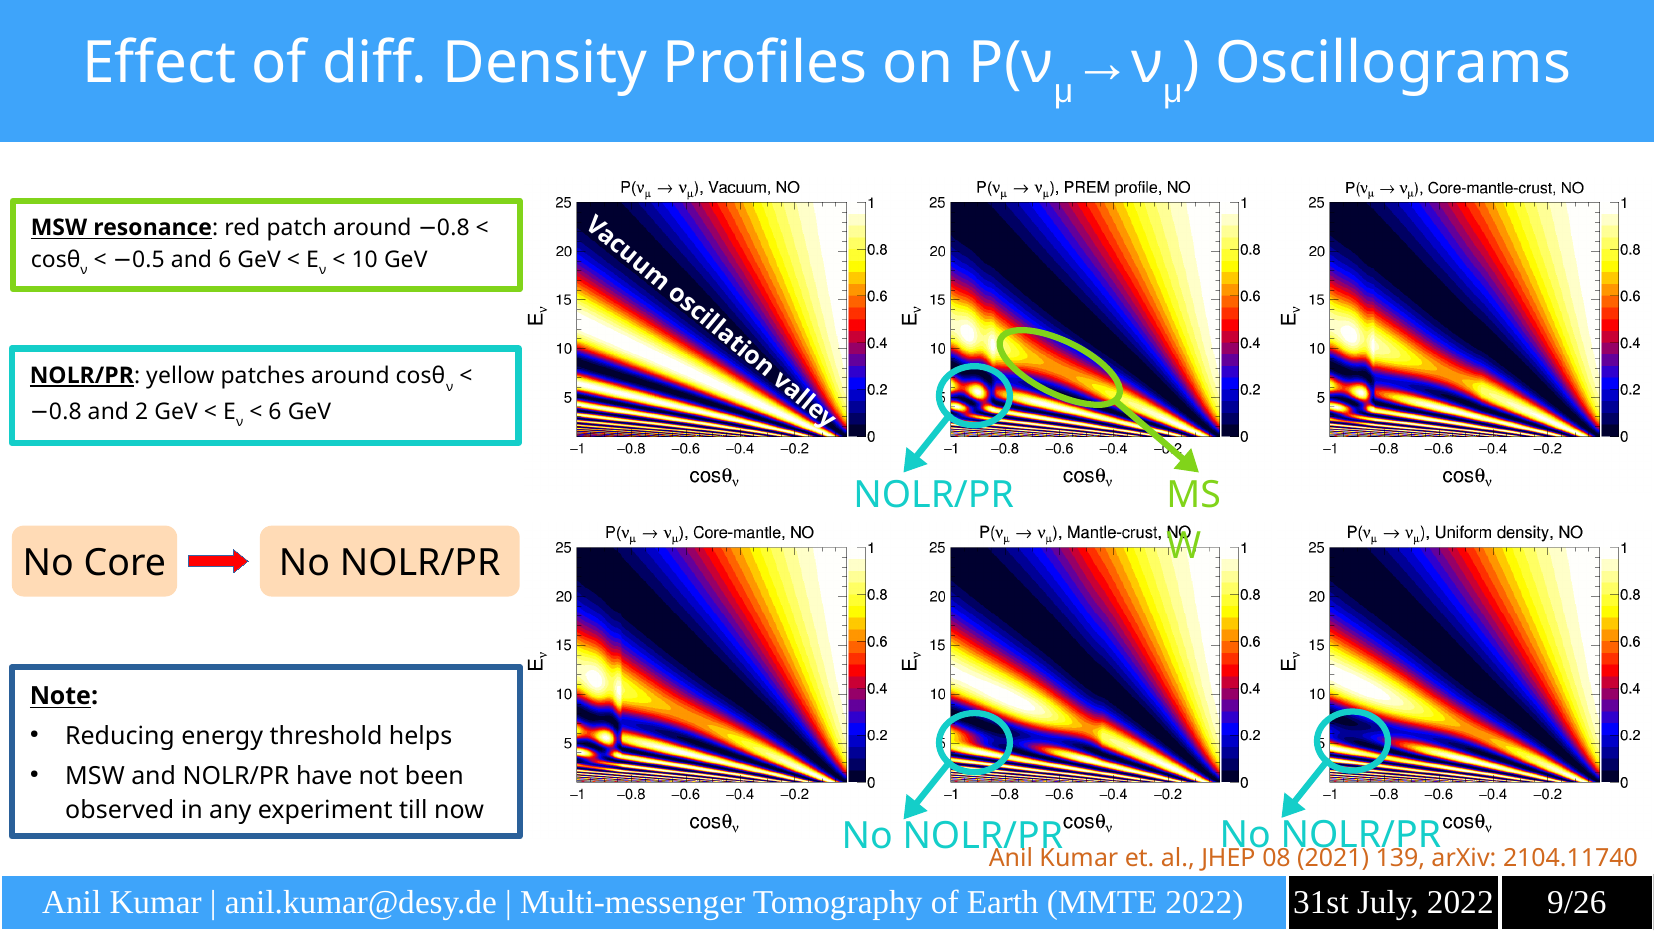

# Effect of diff. Density Profiles on P(νμ→νμ) Oscillograms
MSW resonance: red patch around −0.8 < cosθν < −0.5 and 6 GeV < Eν < 10 GeV
Vacuum oscillation valley
NOLR/PR: yellow patches around cosθν < −0.8 and 2 GeV < Eν < 6 GeV
NOLR/PR
MSW
No Core
No NOLR/PR
Note:
Reducing energy threshold helps
MSW and NOLR/PR have not been observed in any experiment till now
No NOLR/PR
No NOLR/PR
Anil Kumar et. al., JHEP 08 (2021) 139, arXiv: 2104.11740
Anil Kumar | anil.kumar@desy.de | Multi-messenger Tomography of Earth (MMTE 2022)
9